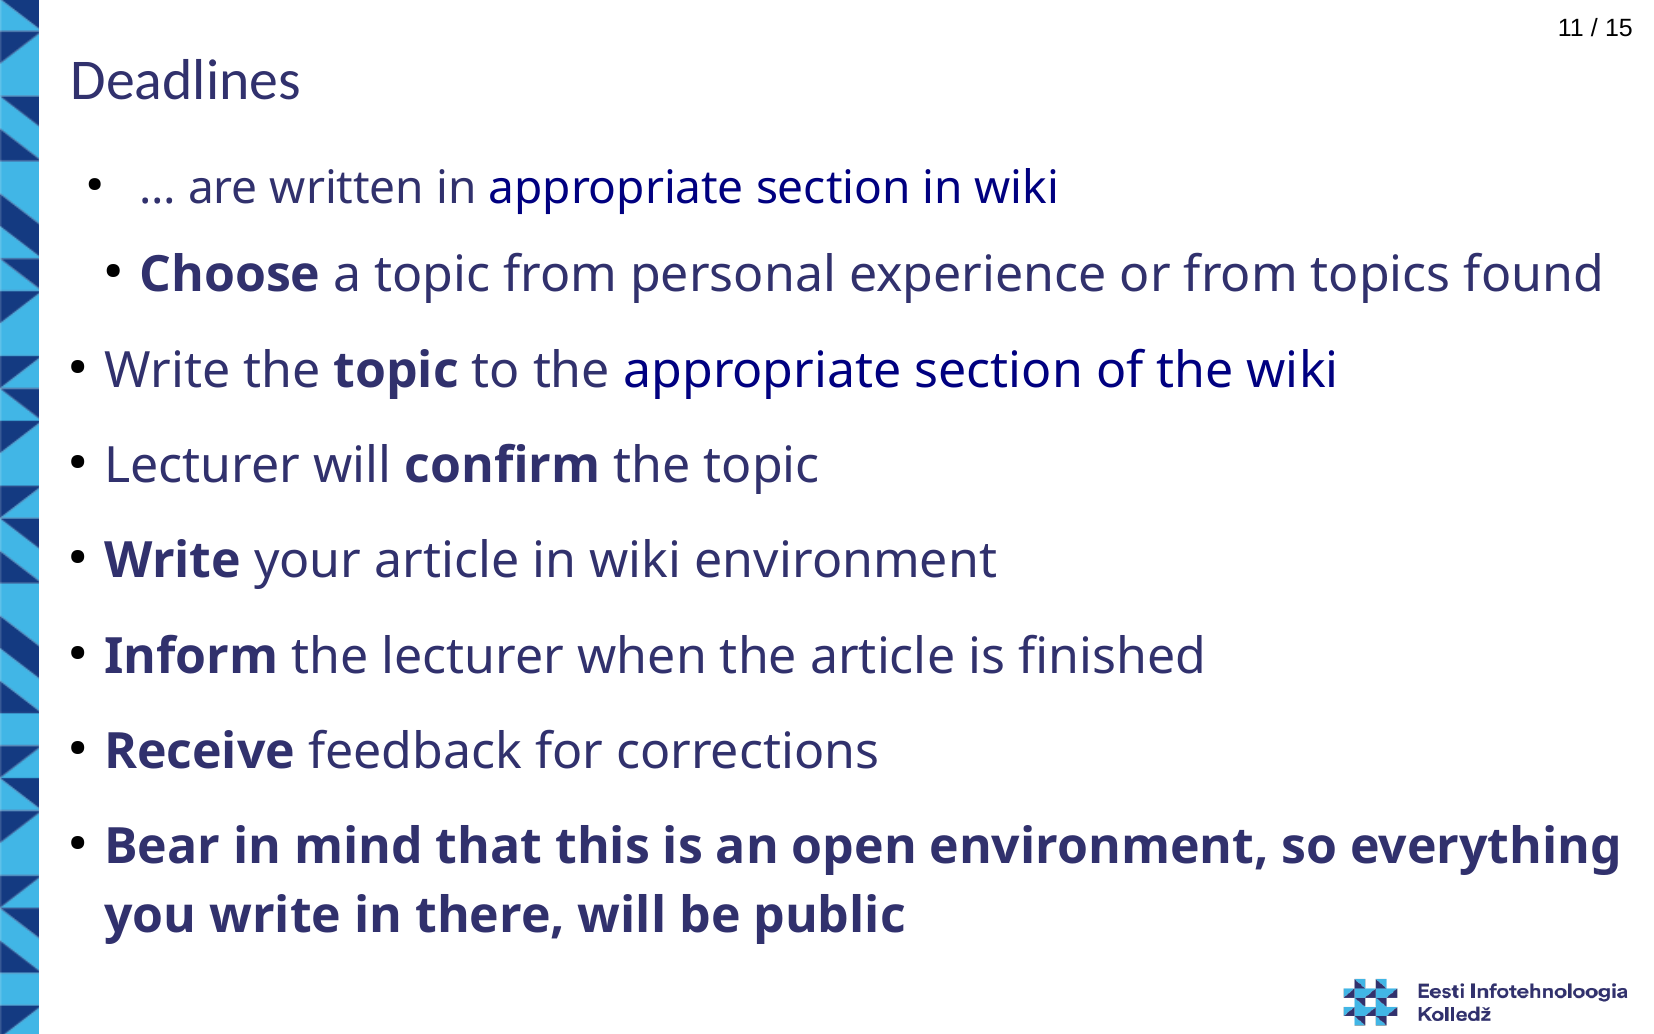

# Deadlines
… are written in appropriate section in wiki
Choose a topic from personal experience or from topics found
Write the topic to the appropriate section of the wiki
Lecturer will confirm the topic
Write your article in wiki environment
Inform the lecturer when the article is finished
Receive feedback for corrections
Bear in mind that this is an open environment, so everything you write in there, will be public